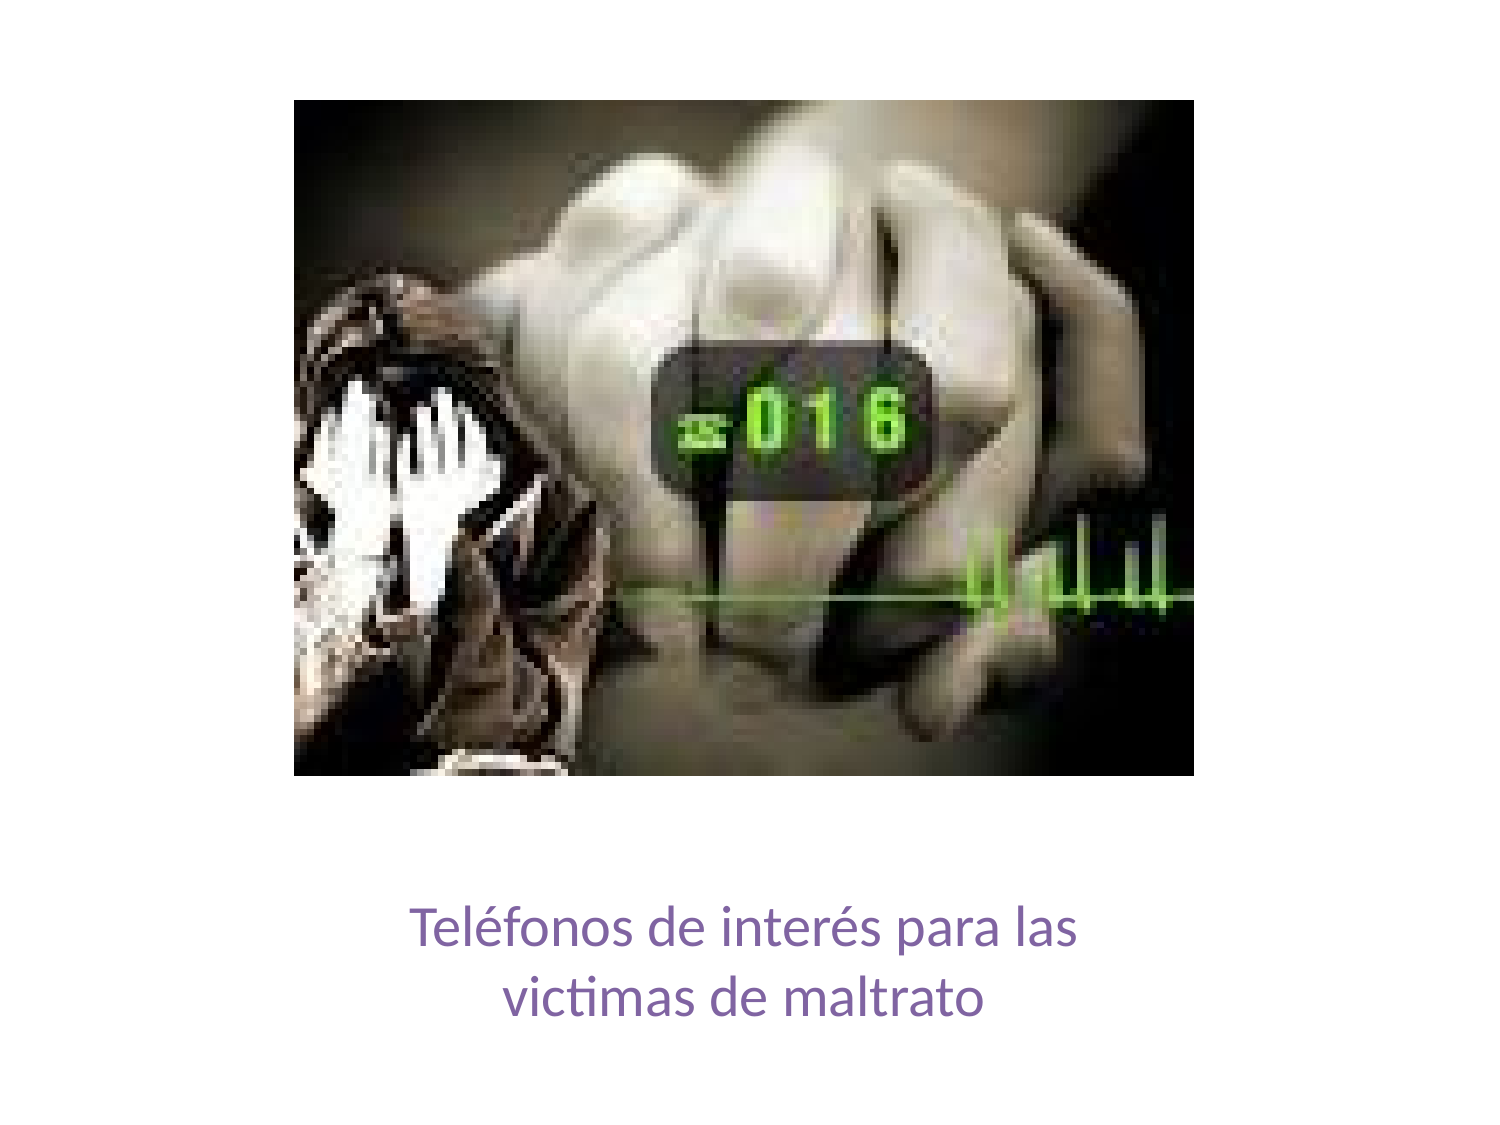

#
Teléfonos de interés para las victimas de maltrato